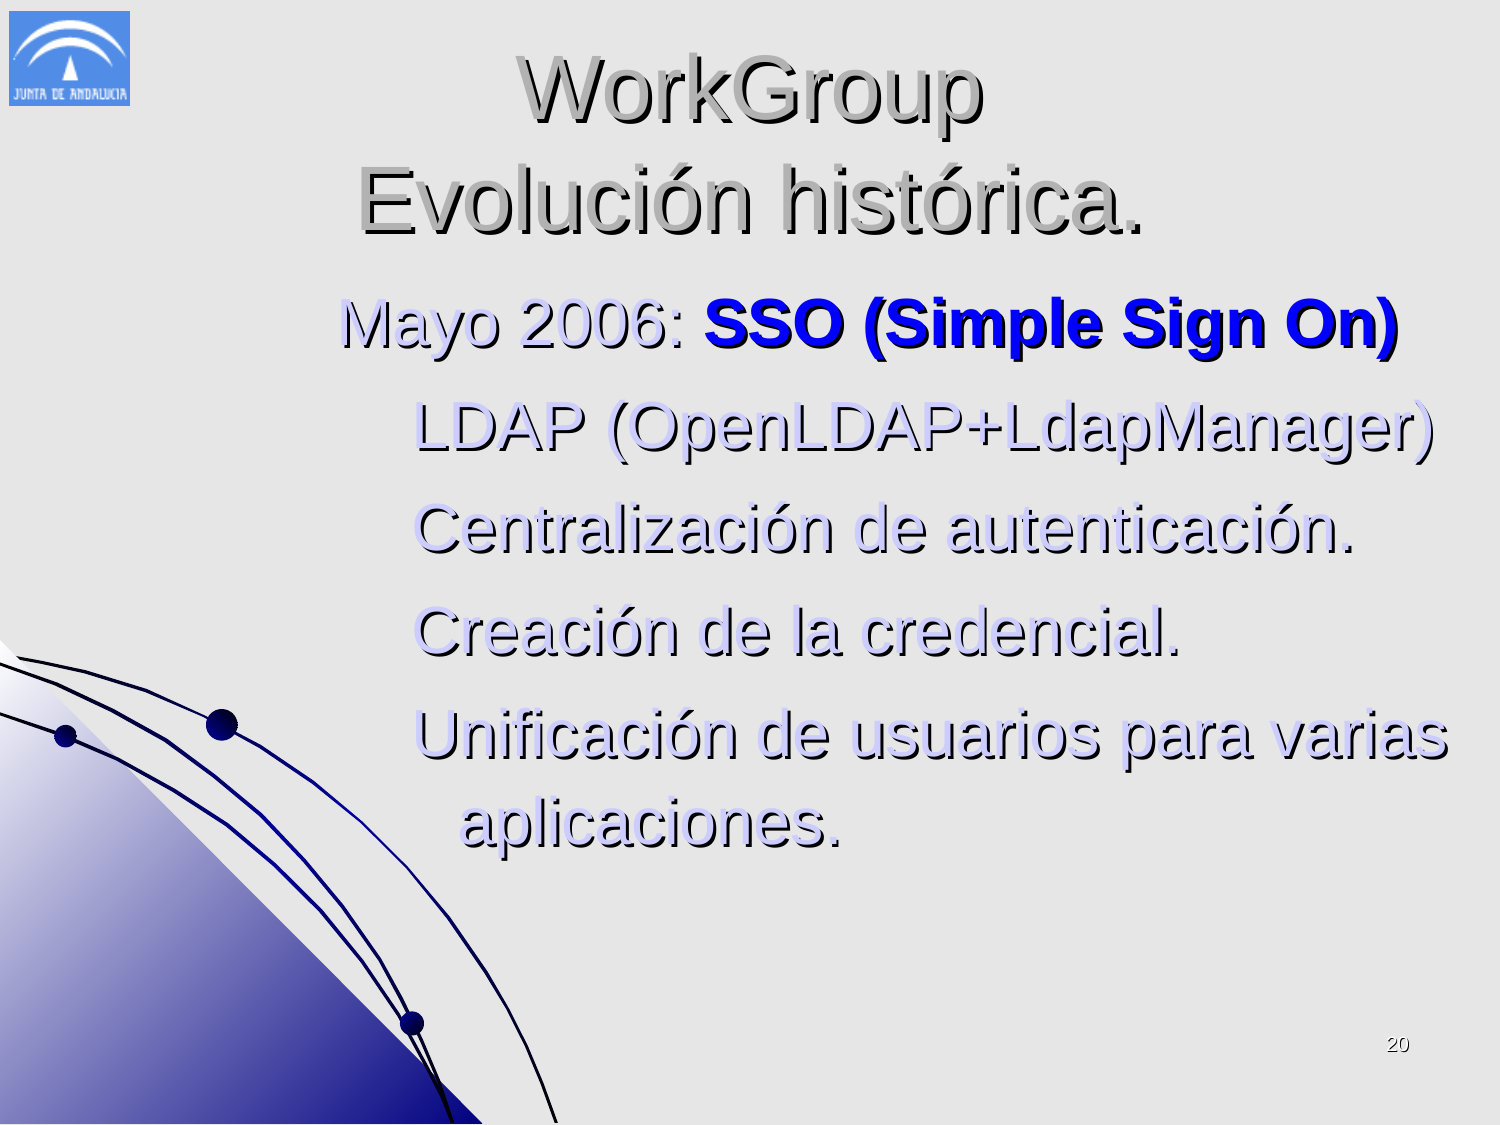

# WorkGroup Evolución histórica.
Mayo 2006: SSO (Simple Sign On)
LDAP (OpenLDAP+LdapManager)
Centralización de autenticación.
Creación de la credencial.
Unificación de usuarios para varias aplicaciones.
20